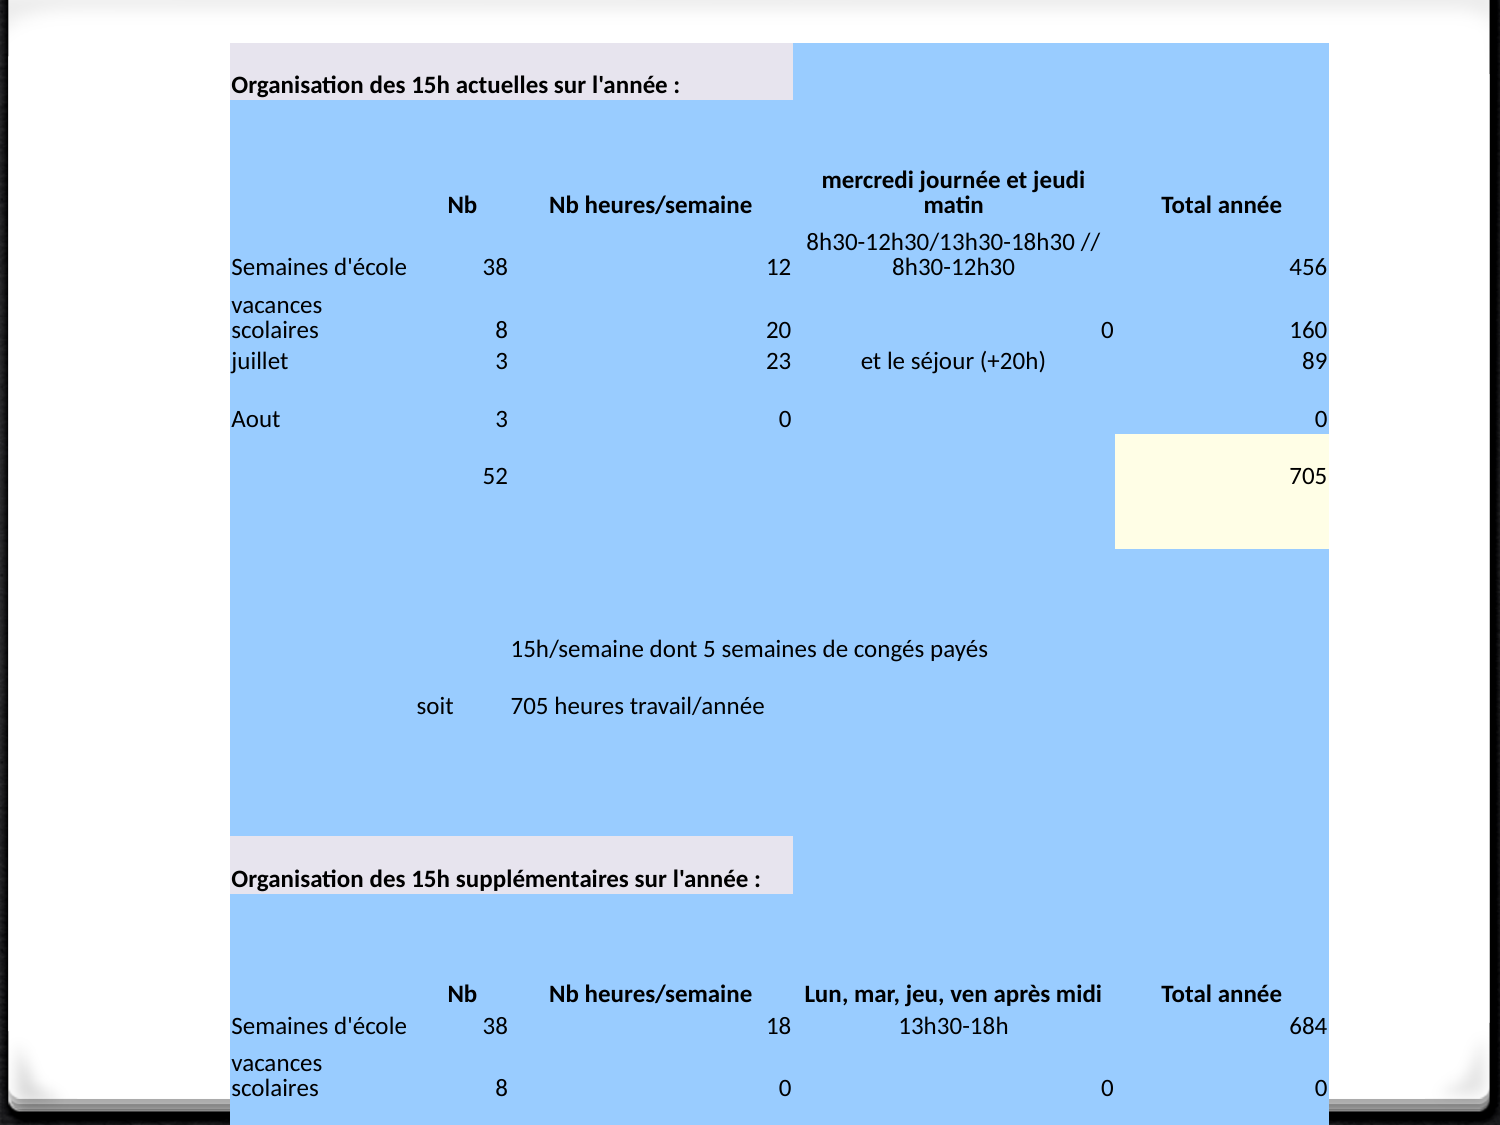

| Organisation des 15h actuelles sur l'année : | | | | |
| --- | --- | --- | --- | --- |
| | | | | |
| | Nb | Nb heures/semaine | mercredi journée et jeudi matin | Total année |
| Semaines d'école | 38 | 12 | 8h30-12h30/13h30-18h30 // 8h30-12h30 | 456 |
| vacances scolaires | 8 | 20 | 0 | 160 |
| juillet | 3 | 23 | et le séjour (+20h) | 89 |
| Aout | 3 | 0 | | 0 |
| | 52 | | | 705 |
| | | | | |
| | | | | |
| | | 15h/semaine dont 5 semaines de congés payés | | |
| | soit | 705 heures travail/année | | |
| | | | | |
| | | | | |
| Organisation des 15h supplémentaires sur l'année : | | | | |
| | | | | |
| | Nb | Nb heures/semaine | Lun, mar, jeu, ven après midi | Total année |
| Semaines d'école | 38 | 18 | 13h30-18h | 684 |
| vacances scolaires | 8 | 0 | 0 | 0 |
| juillet | 3 | 0 | | 0 |
| Aout | 3 | 21 | Dernière semaine d'août préparation | 21 |
| | | | | 705 |
| | | | | |
| | | | | |
| | | 15h/semaine dont 5 semaines de congés payés | | |
| | soit | 705 heures travail/année | | |